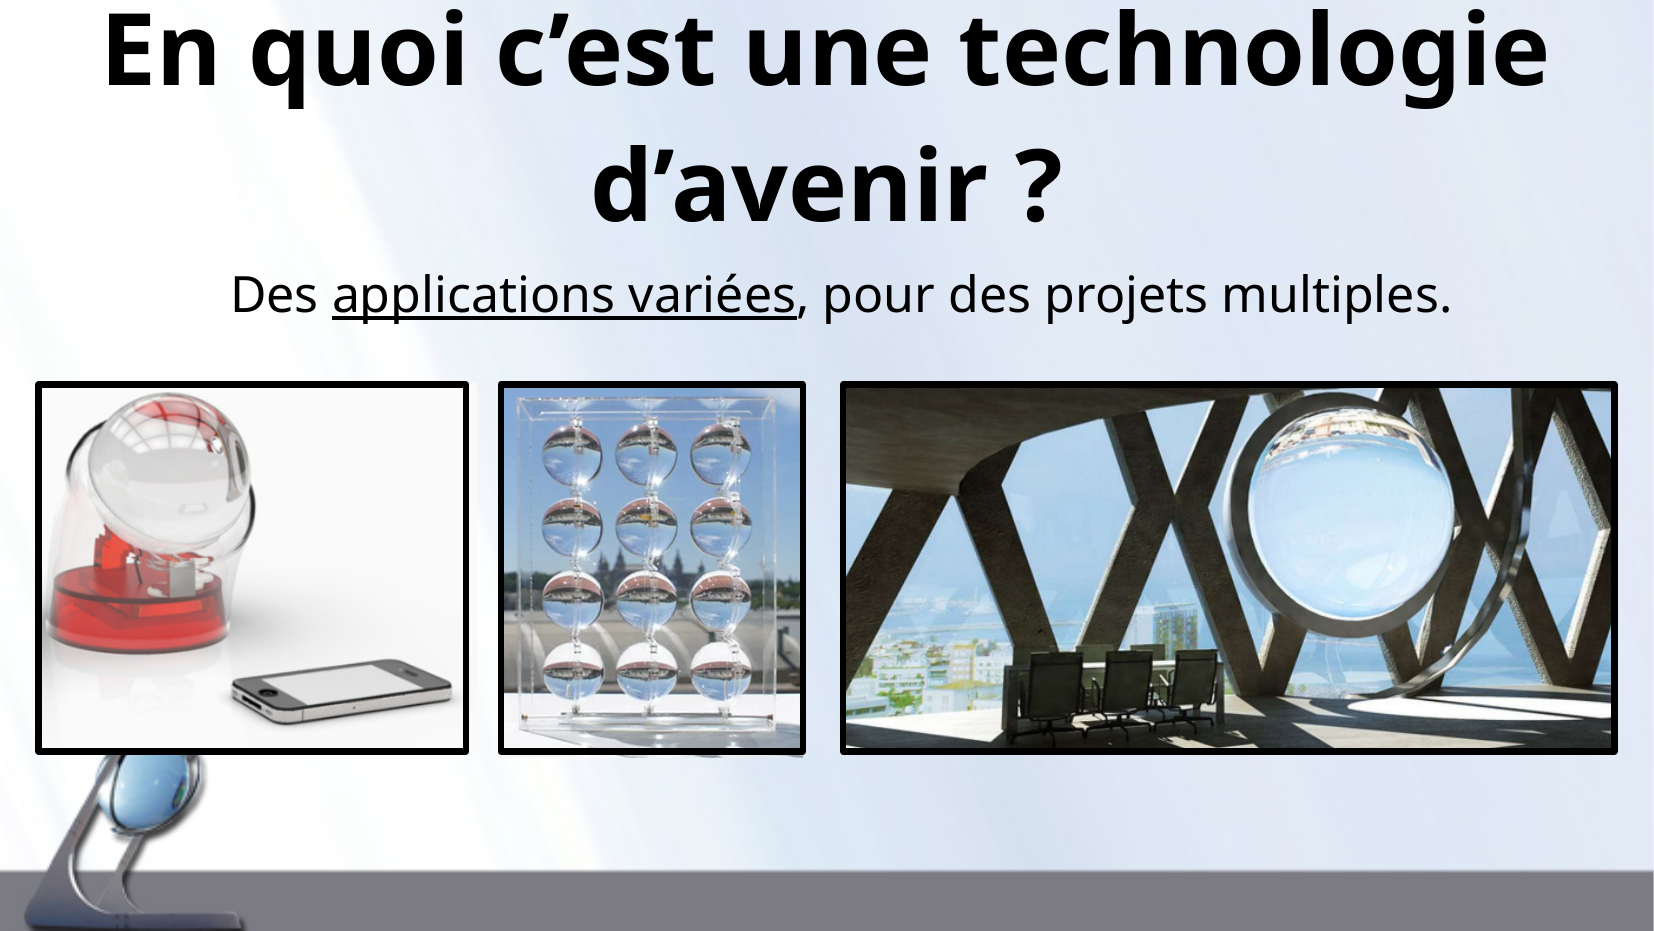

# En quoi c’est une technologie d’avenir ?
Des applications variées, pour des projets multiples.